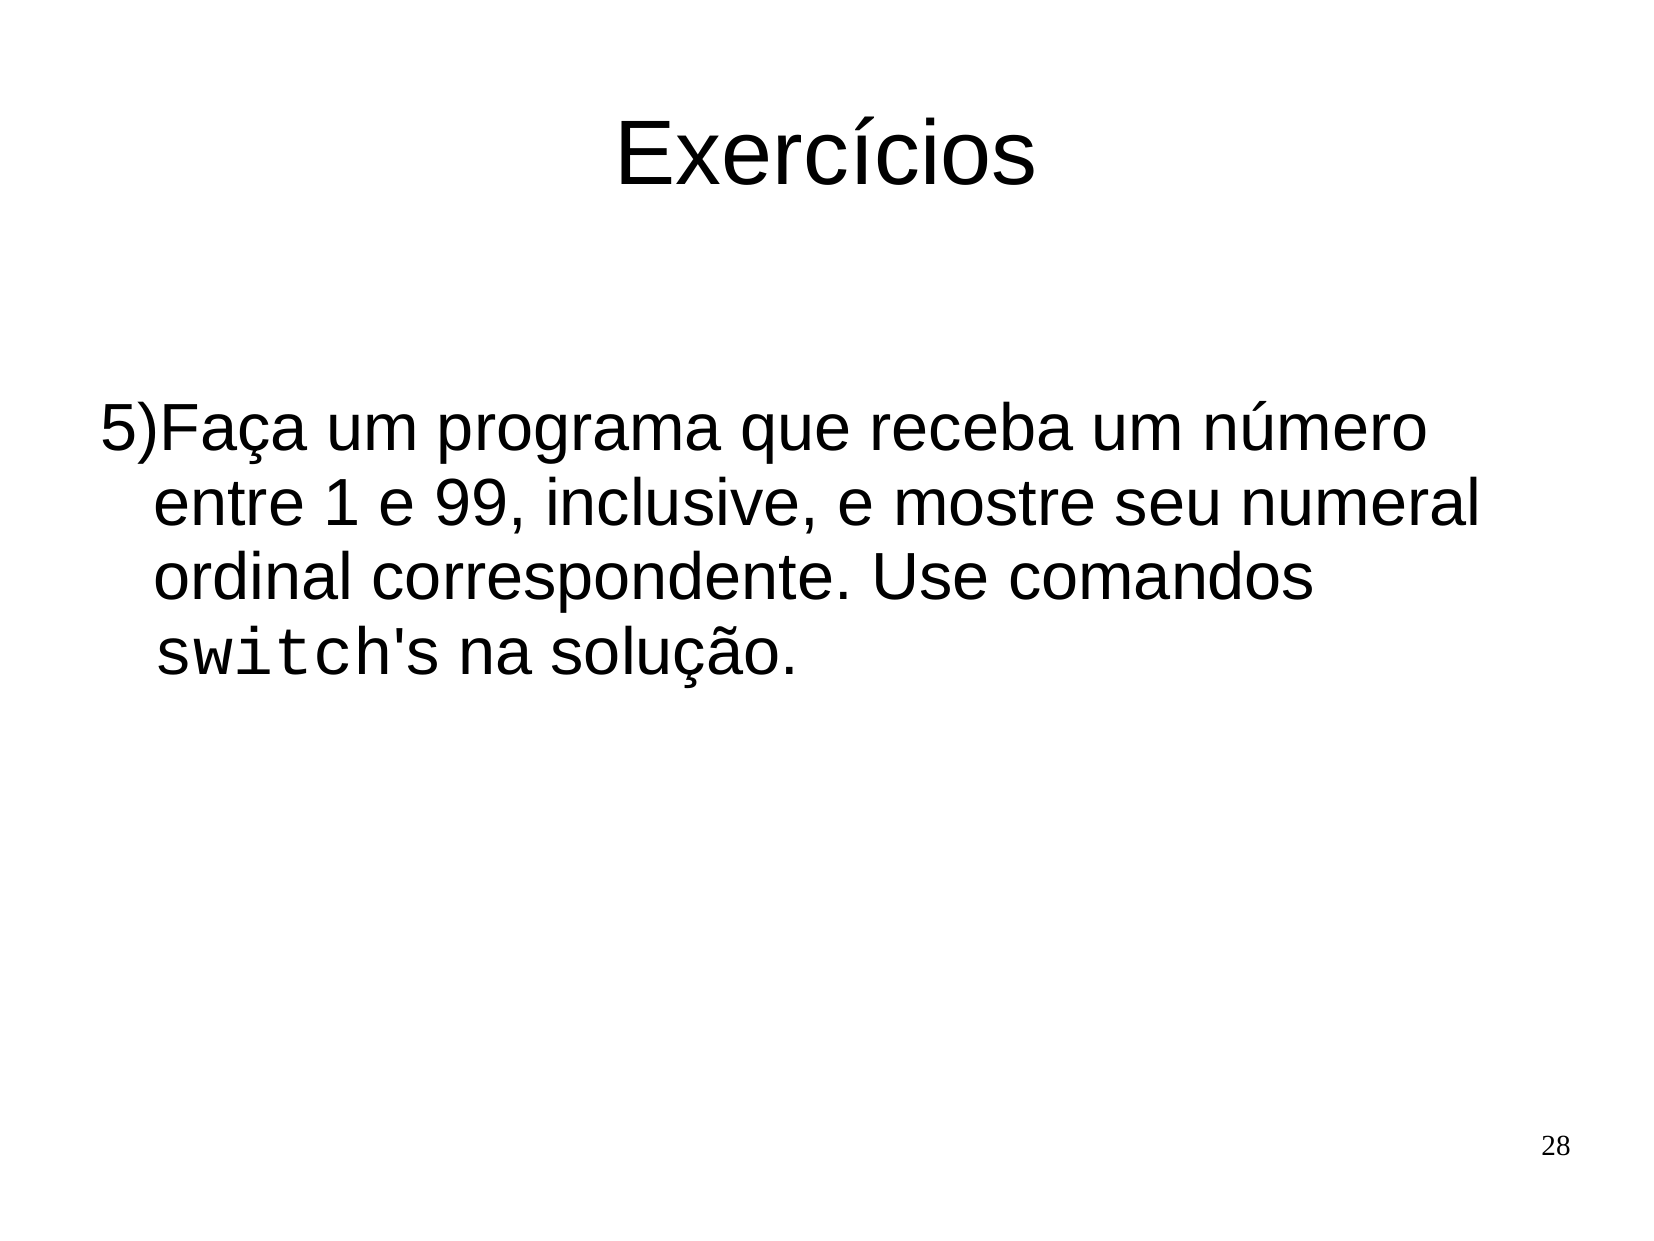

# Exercícios
Faça um programa que receba um número entre 1 e 99, inclusive, e mostre seu numeral ordinal correspondente. Use comandos switch's na solução.
28